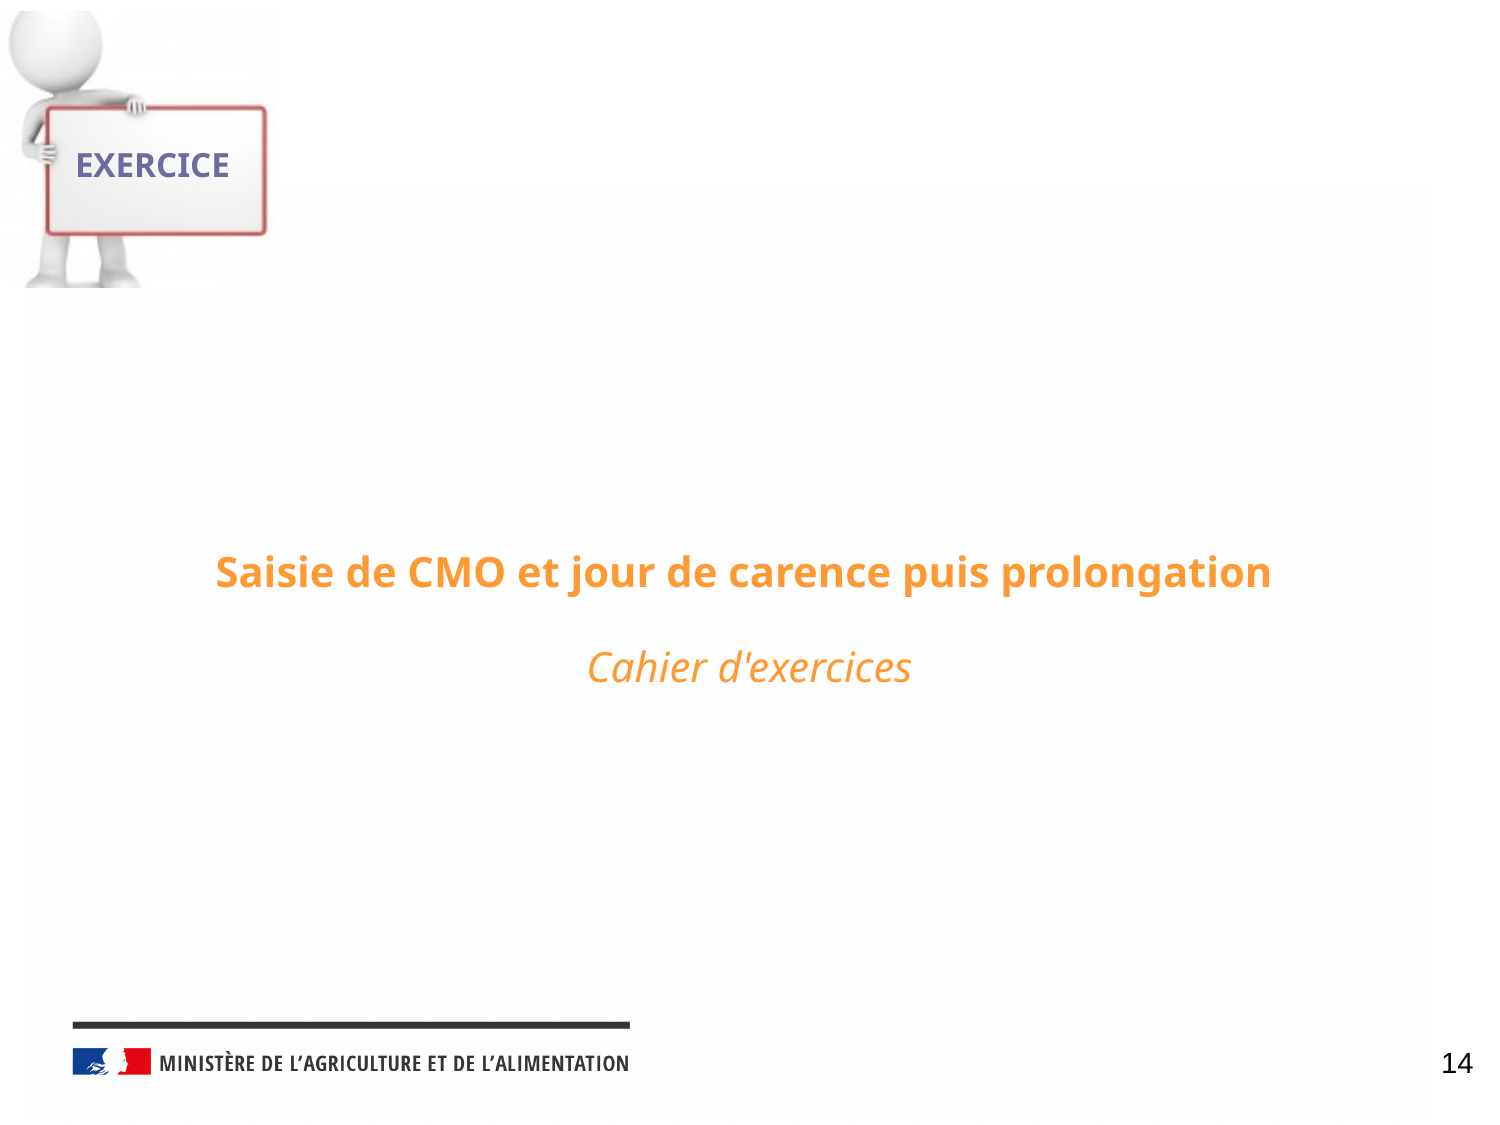

Exercice
Saisie de CMO et jour de carence puis prolongation
Cahier d'exercices